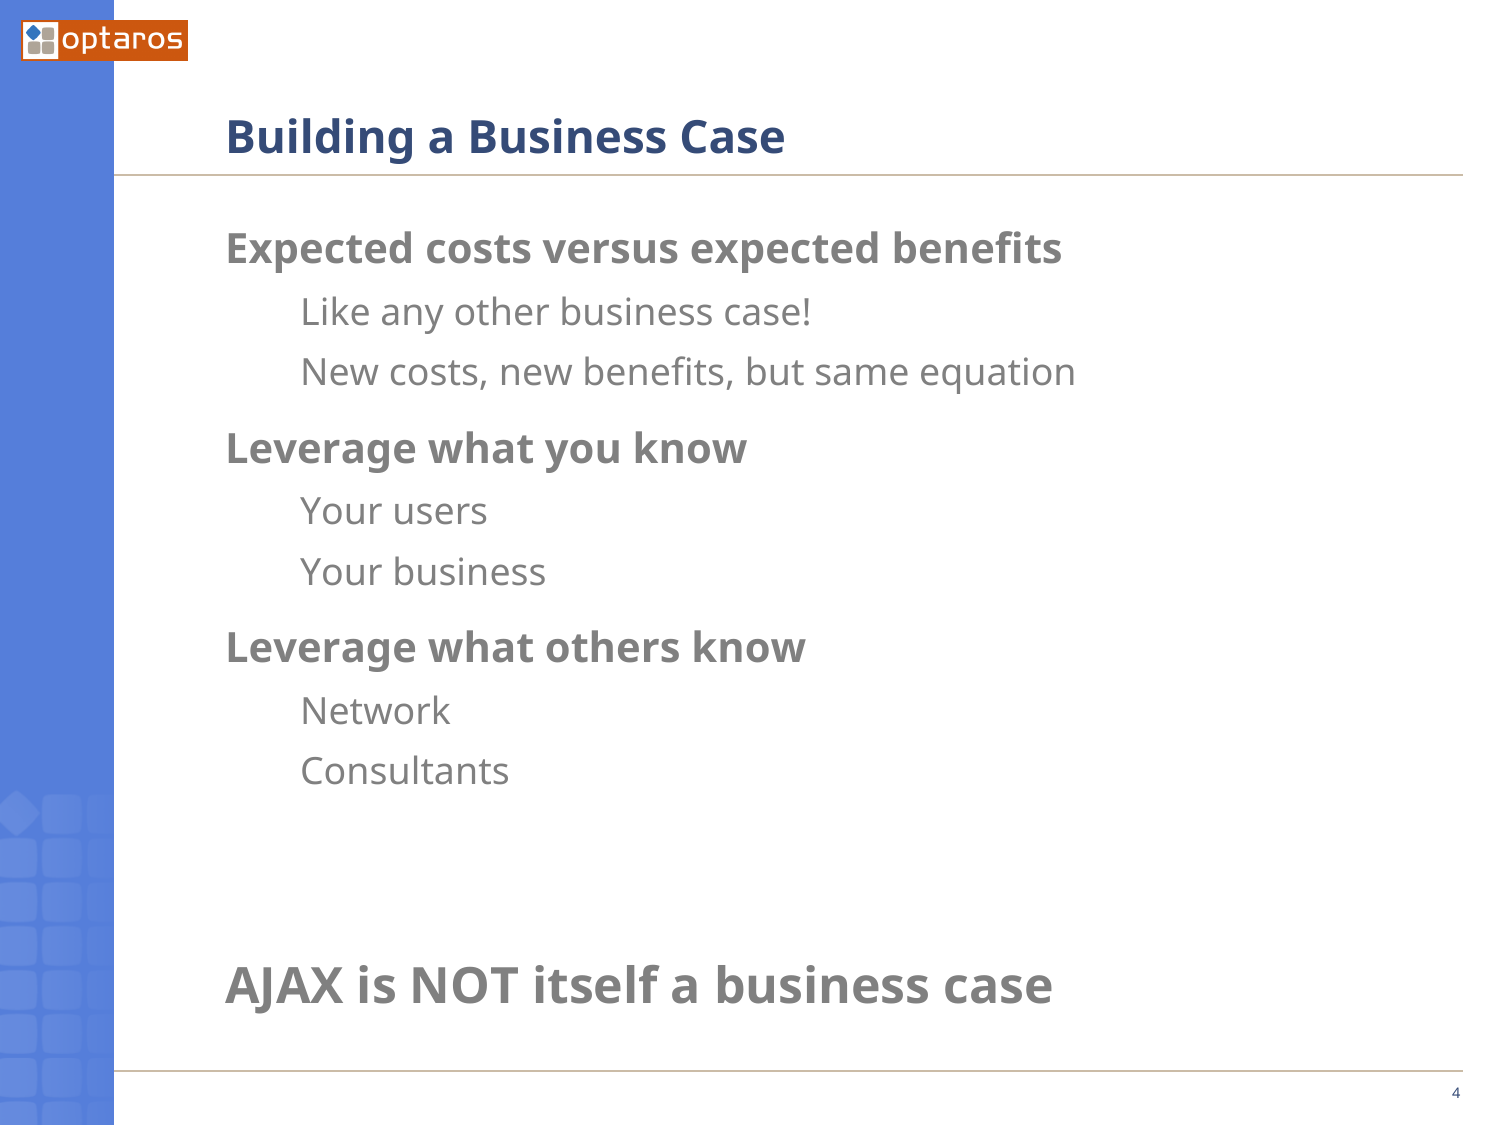

# Building a Business Case
Expected costs versus expected benefits
Like any other business case!
New costs, new benefits, but same equation
Leverage what you know
Your users
Your business
Leverage what others know
Network
Consultants
AJAX is NOT itself a business case